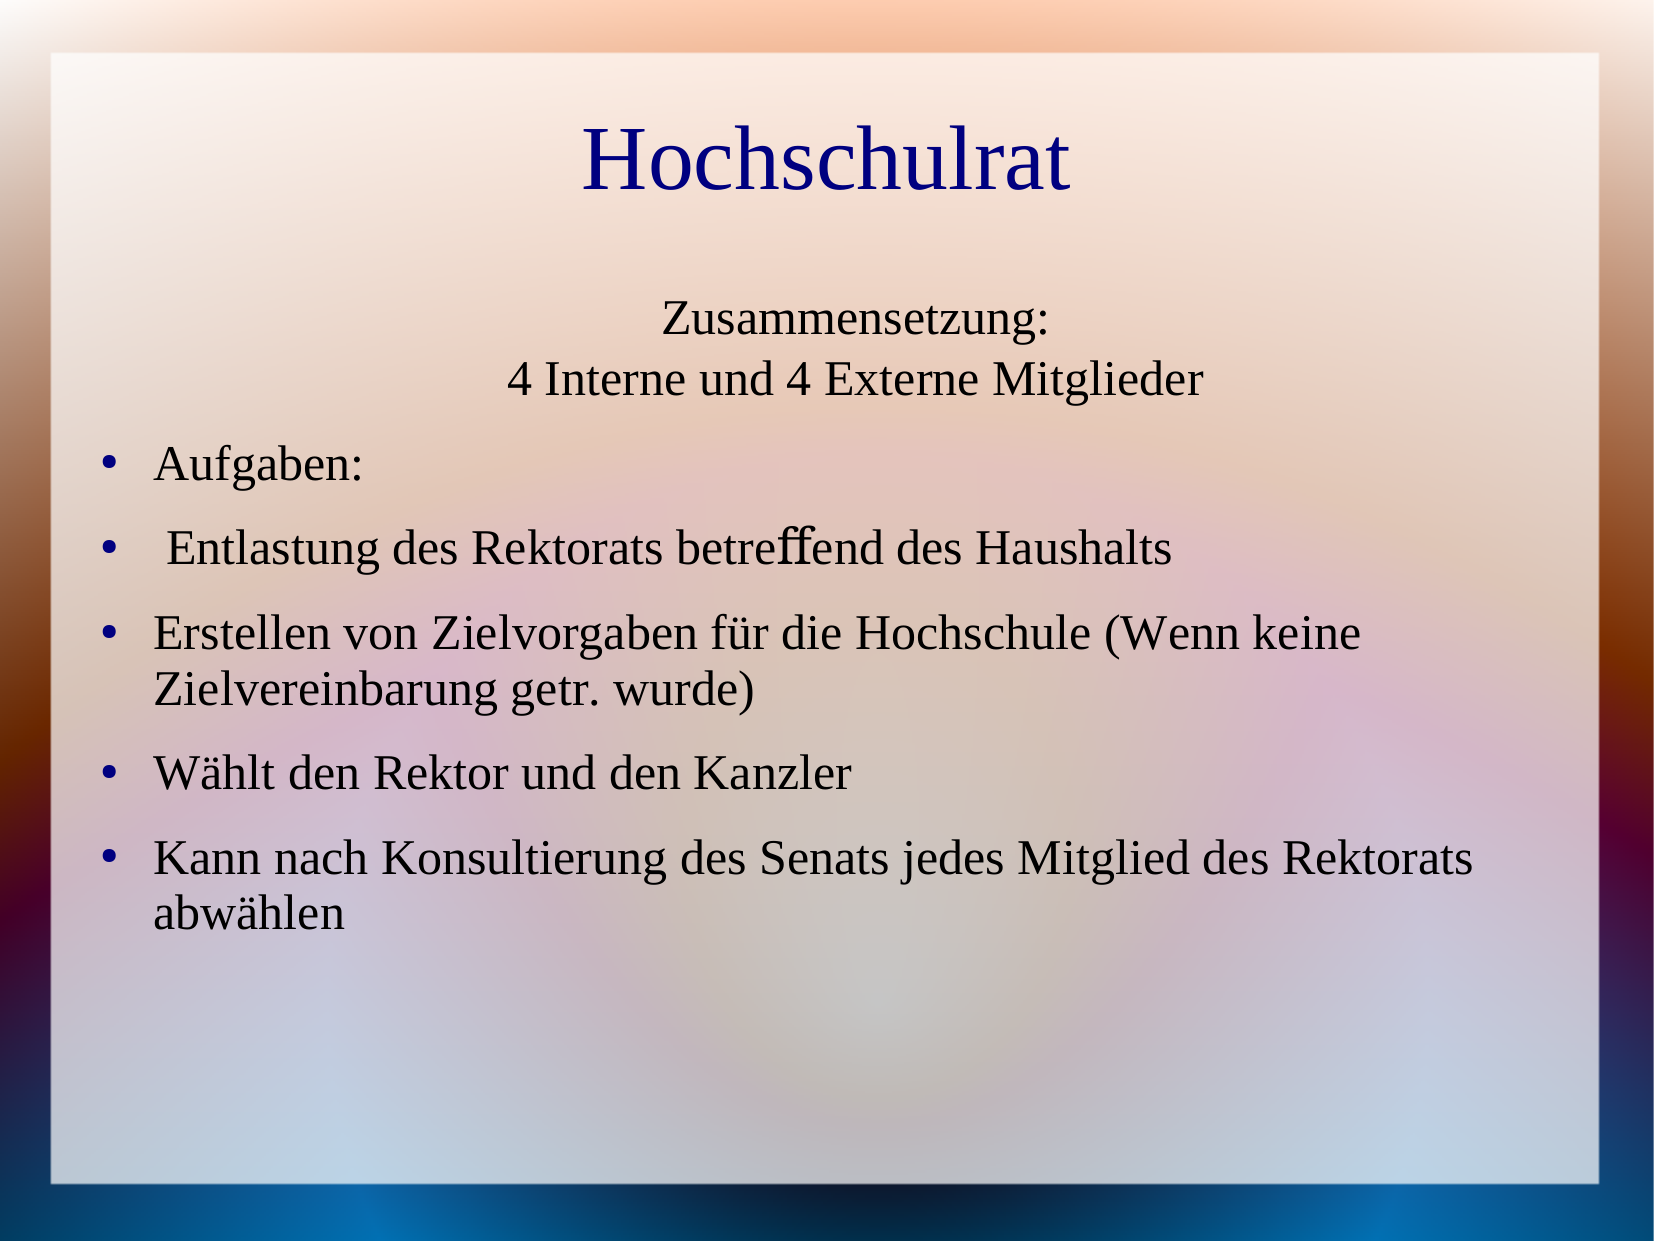

# Hochschulrat
Zusammensetzung:
4 Interne und 4 Externe Mitglieder
Aufgaben:
 Entlastung des Rektorats betreﬀend des Haushalts
Erstellen von Zielvorgaben für die Hochschule (Wenn keine Zielvereinbarung getr. wurde)
Wählt den Rektor und den Kanzler
Kann nach Konsultierung des Senats jedes Mitglied des Rektorats abwählen